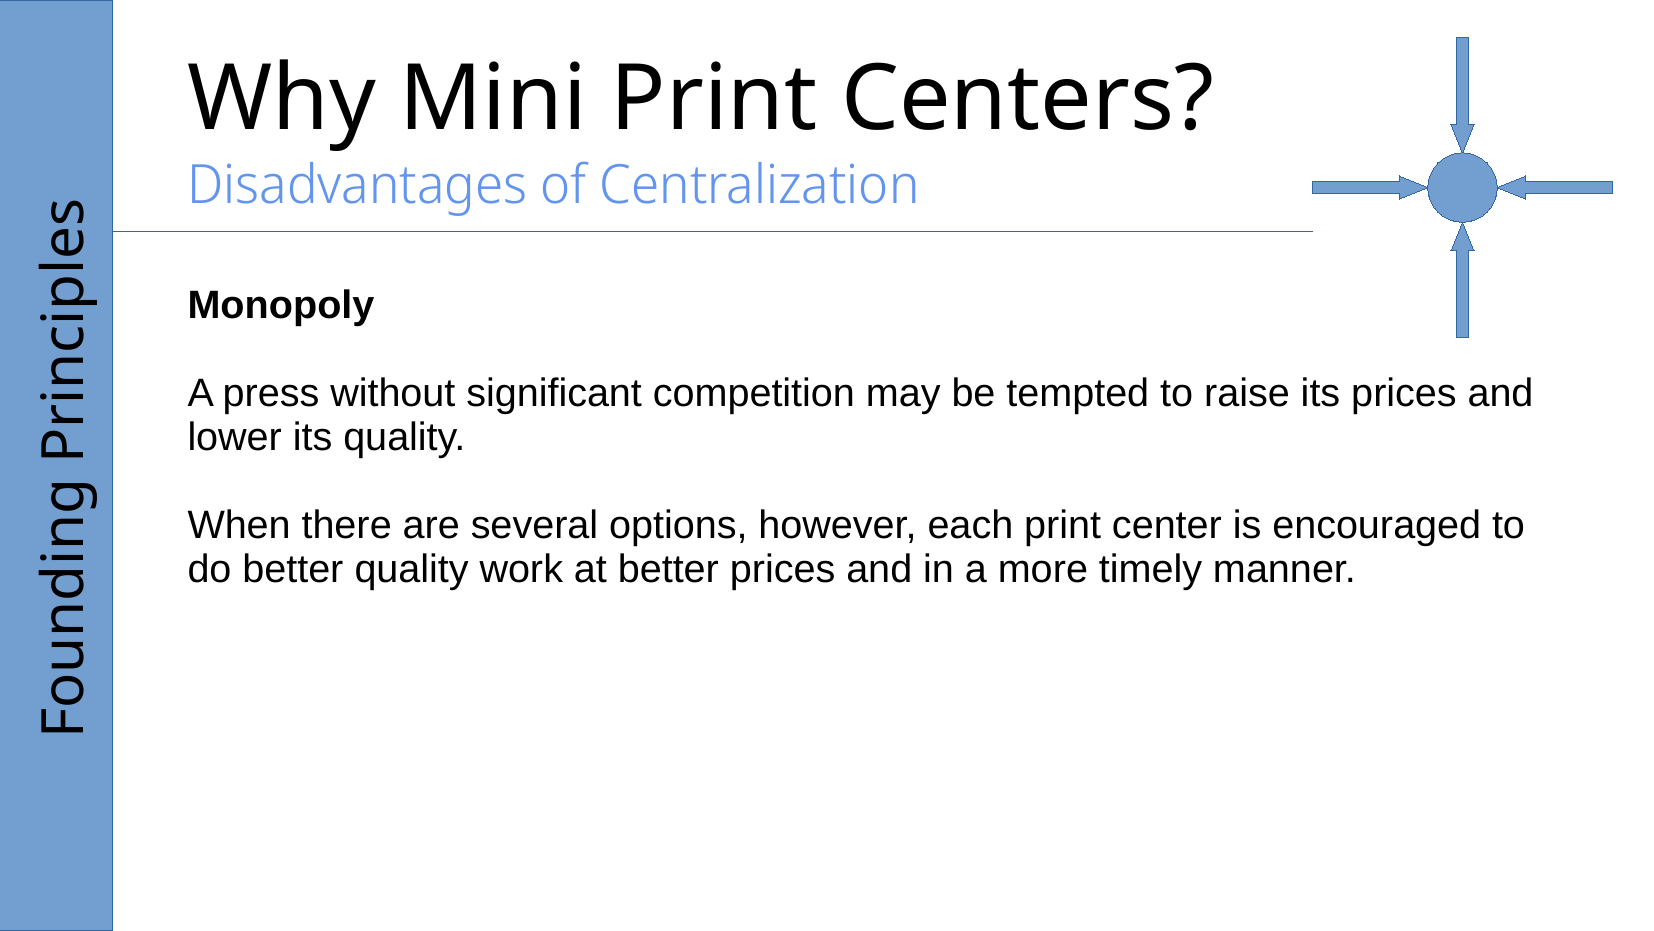

# Why Mini Print Centers?
Disadvantages of Centralization
Monopoly
A press without significant competition may be tempted to raise its prices and lower its quality.
When there are several options, however, each print center is encouraged to do better quality work at better prices and in a more timely manner.
Founding Principles